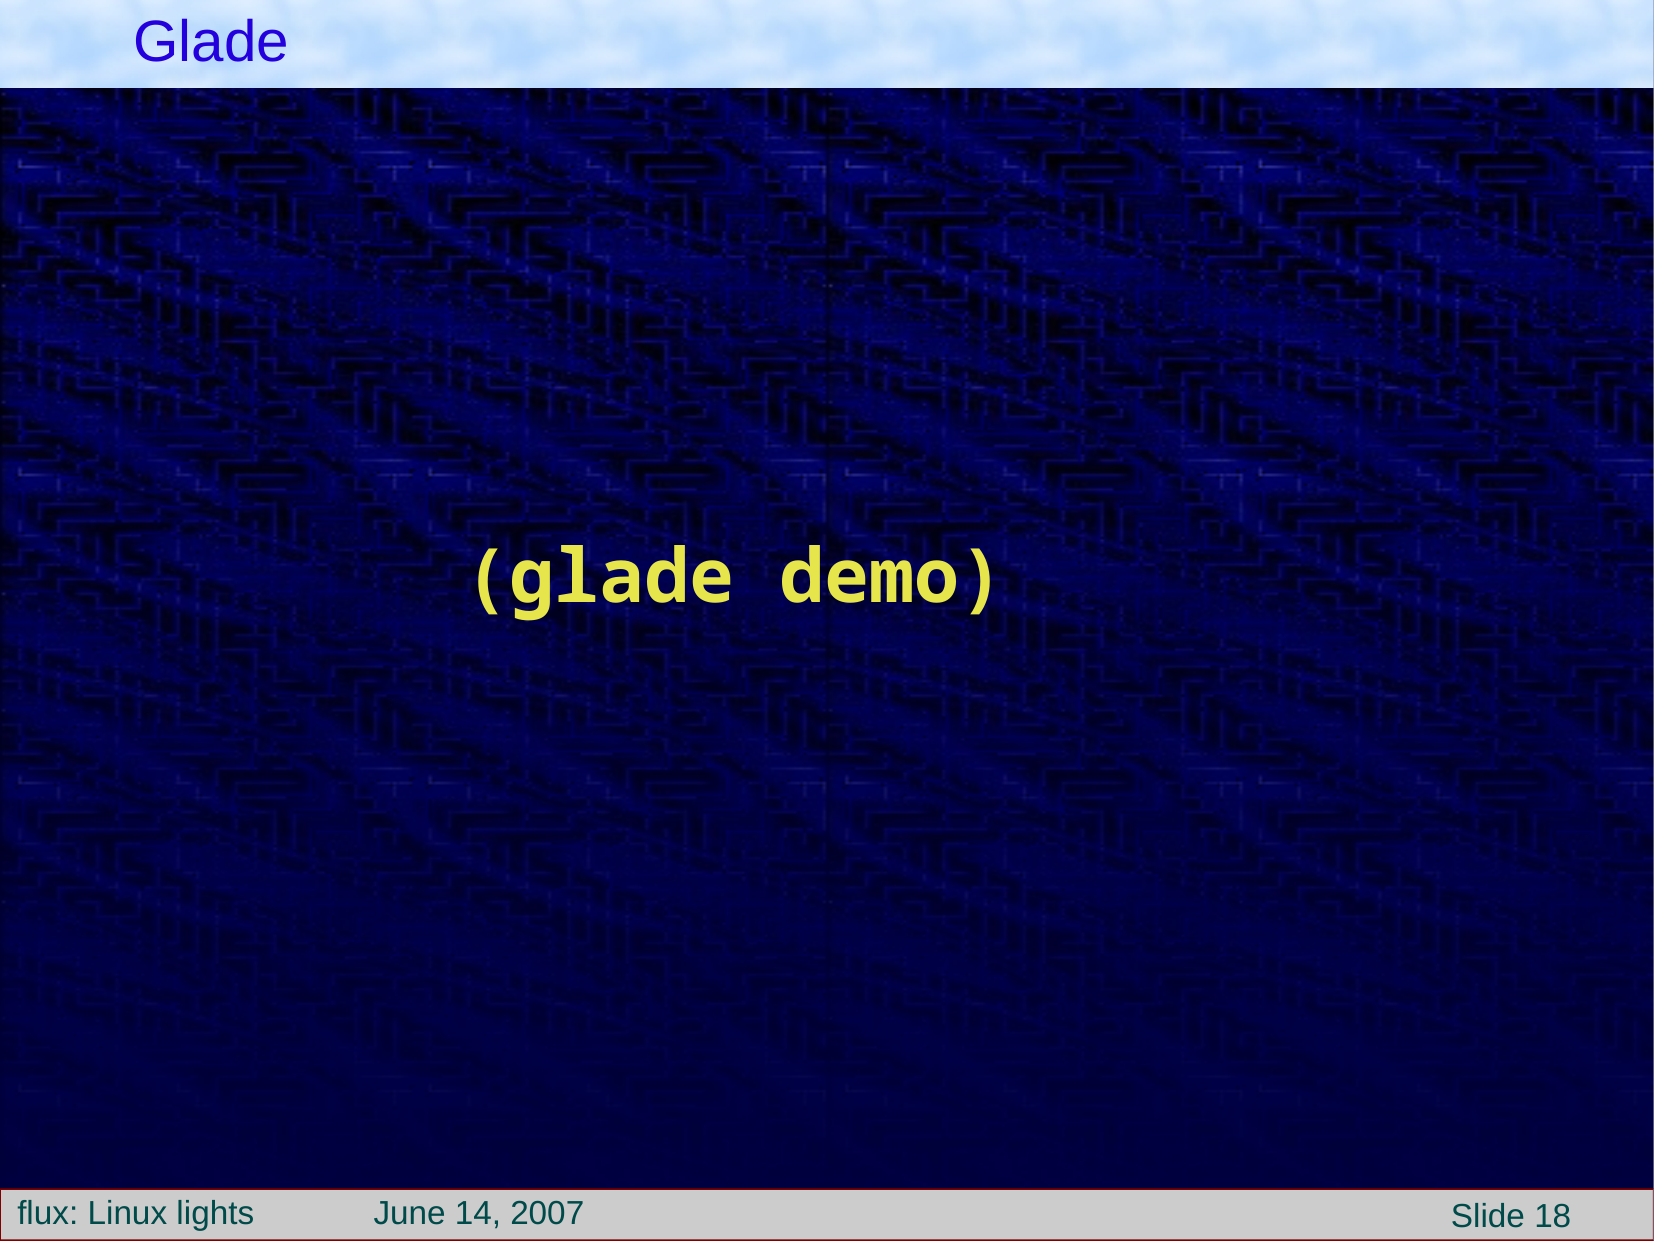

Glade
# (glade demo)
flux: Linux lights	June 14, 2007
Slide